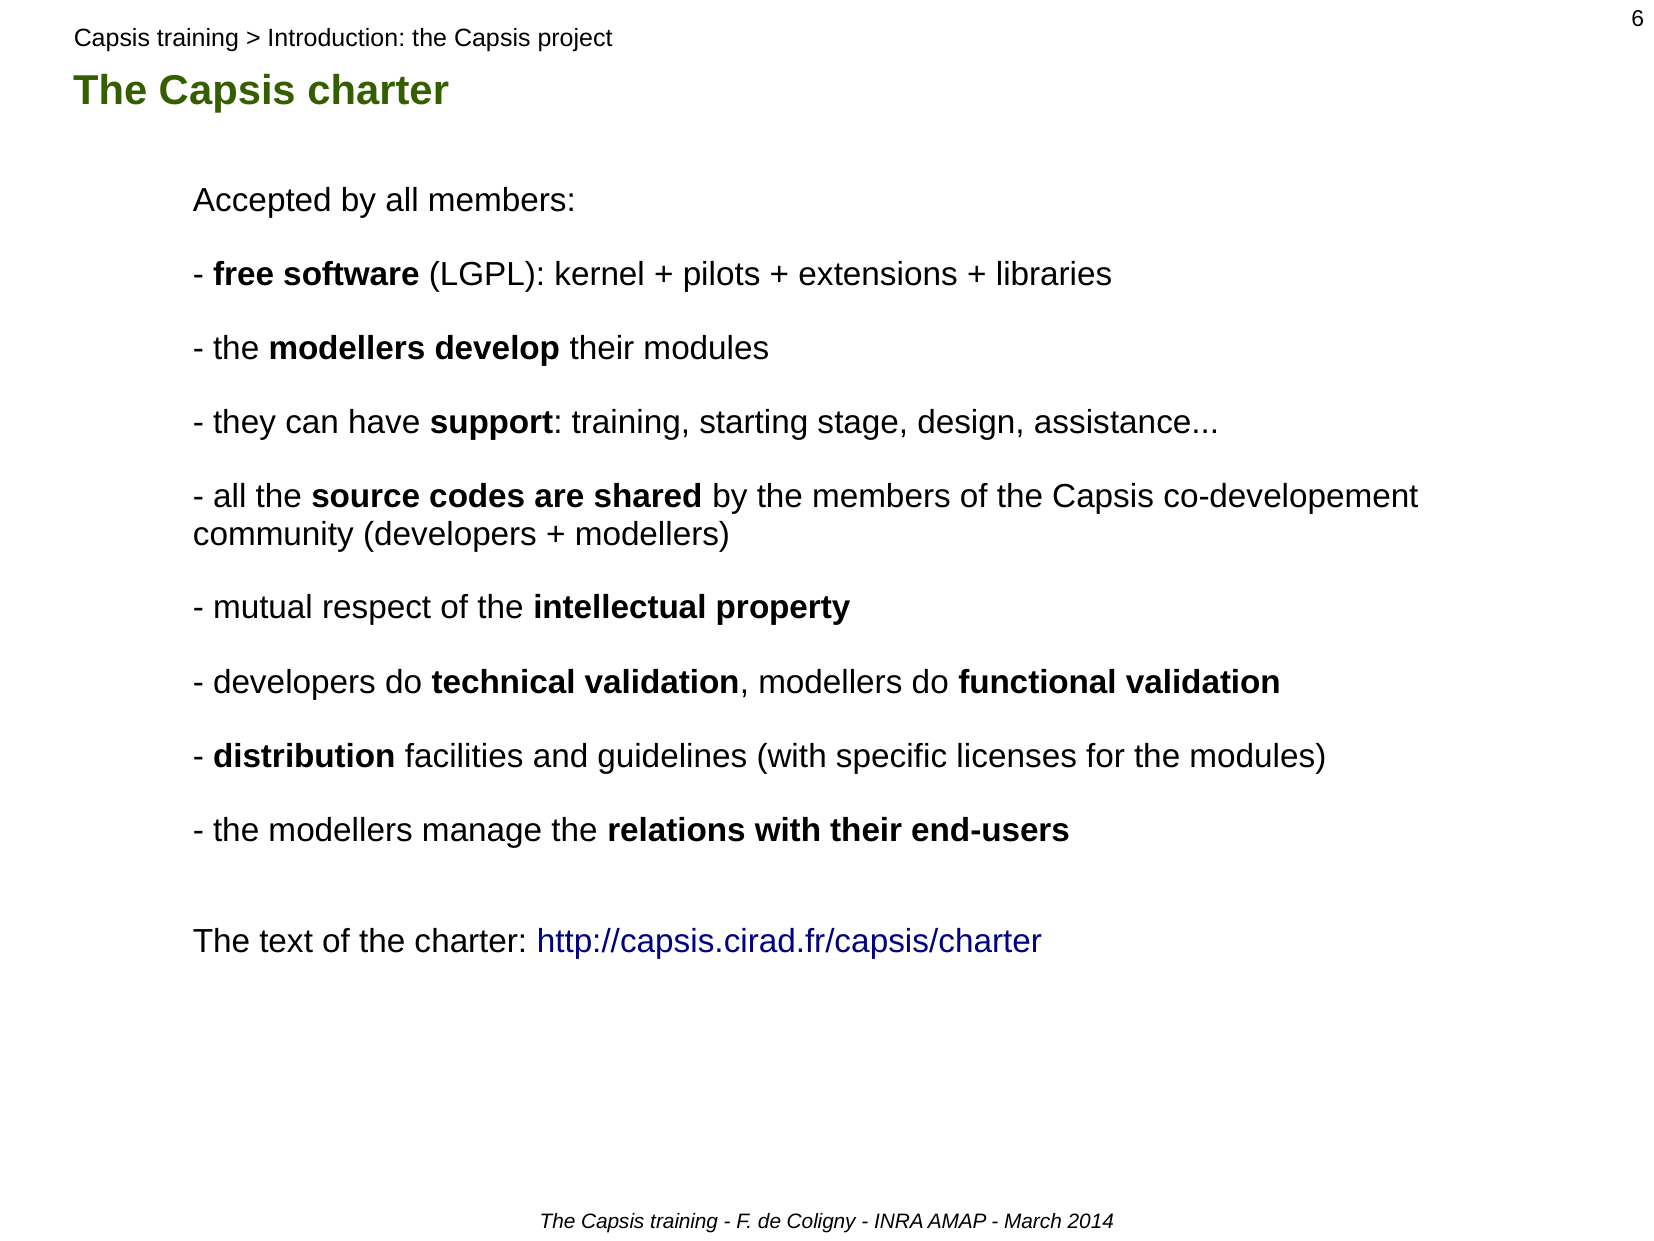

6
Capsis training > Introduction: the Capsis project
The Capsis charter
Accepted by all members:
- free software (LGPL): kernel + pilots + extensions + libraries
- the modellers develop their modules
- they can have support: training, starting stage, design, assistance...
- all the source codes are shared by the members of the Capsis co-developement community (developers + modellers)
- mutual respect of the intellectual property
- developers do technical validation, modellers do functional validation
- distribution facilities and guidelines (with specific licenses for the modules)
- the modellers manage the relations with their end-users
The text of the charter: http://capsis.cirad.fr/capsis/charter
The Capsis training - F. de Coligny - INRA AMAP - March 2014